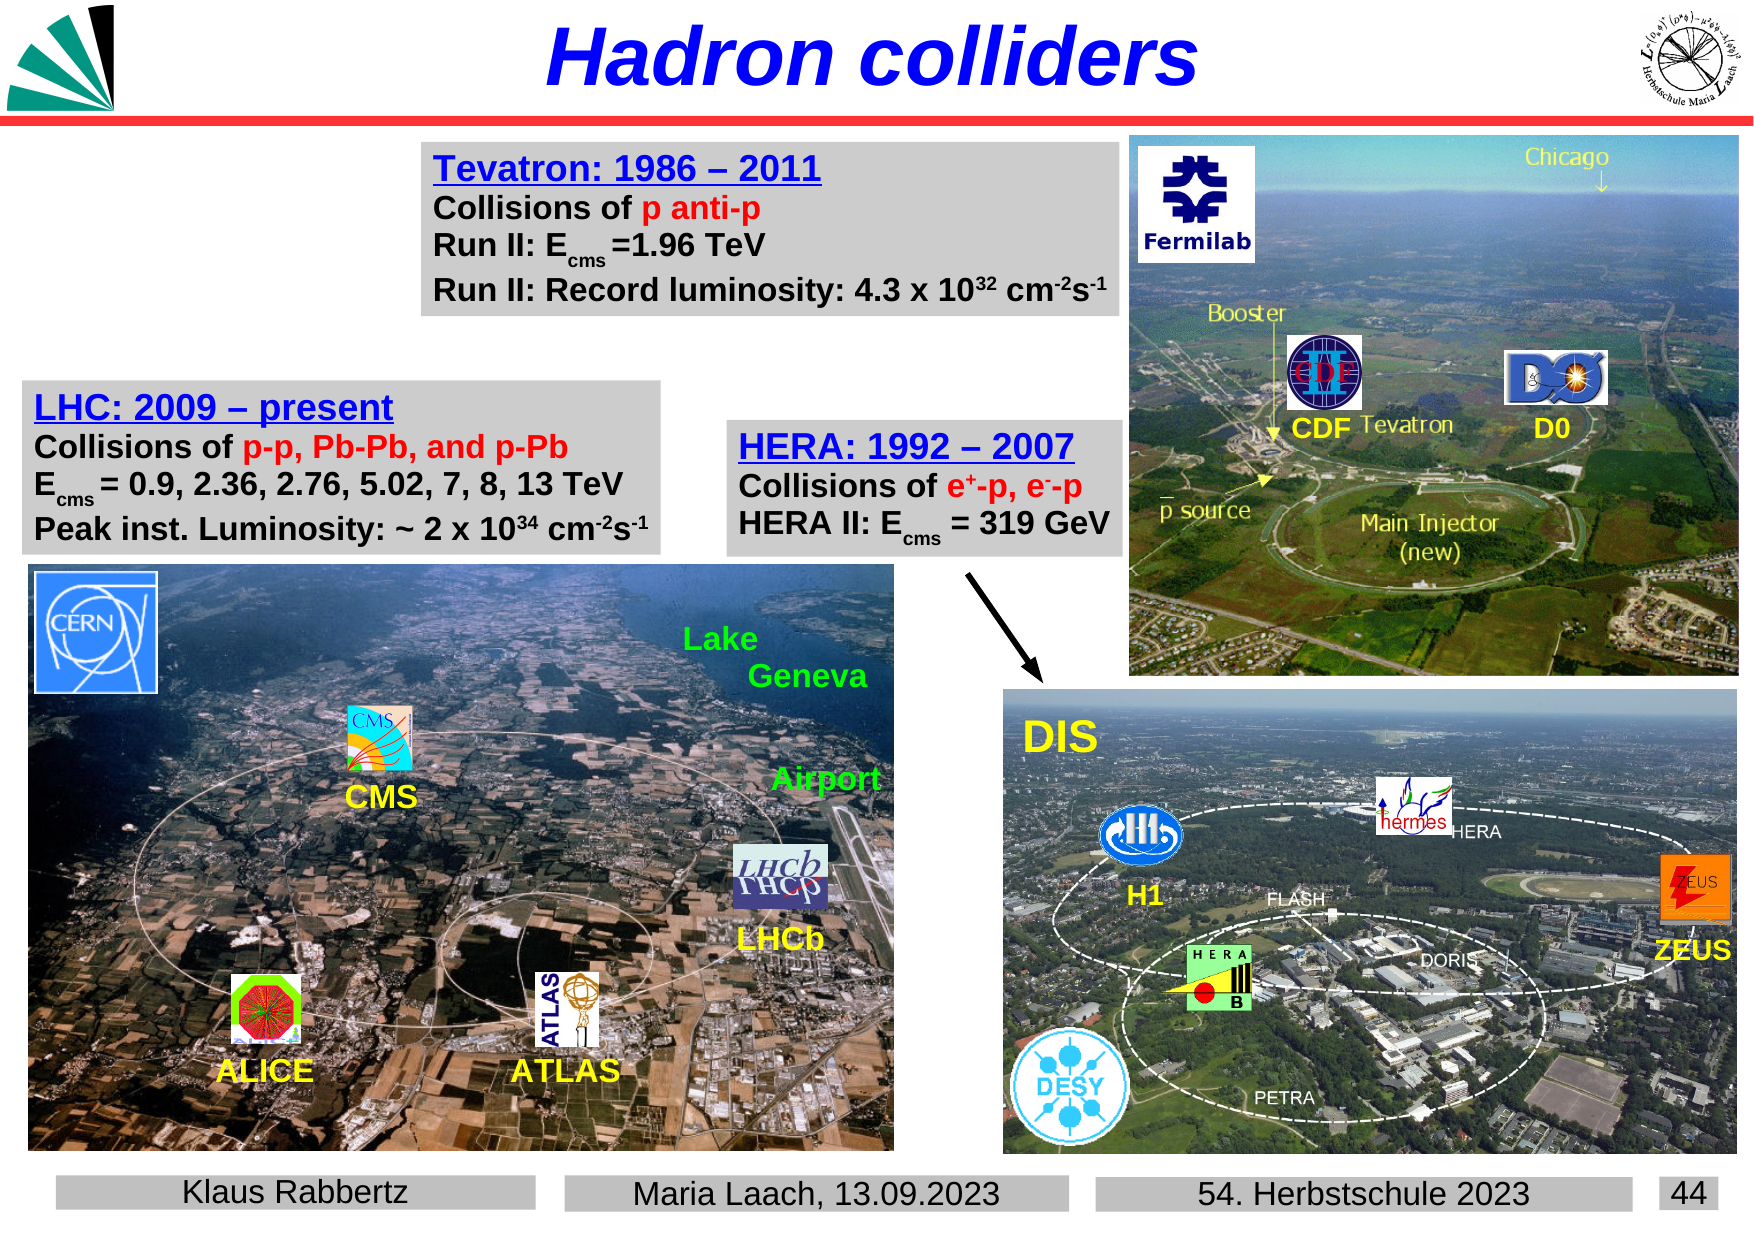

# Hadron colliders
CDF
D0
Tevatron: 1986 – 2011
Collisions of p anti-p
Run II: Ecms =1.96 TeV
Run II: Record luminosity: 4.3 x 1032 cm-2s-1
LHC: 2009 – present
Collisions of p-p, Pb-Pb, and p-Pb
Ecms = 0.9, 2.36, 2.76, 5.02, 7, 8, 13 TeV
Peak inst. Luminosity: ~ 2 x 1034 cm-2s-1
HERA: 1992 – 2007
Collisions of e+-p, e--p
HERA II: Ecms = 319 GeV
Lake
 Geneva
Airport
CMS
LHCb
ALICE
ATLAS
H1
ZEUS
DIS